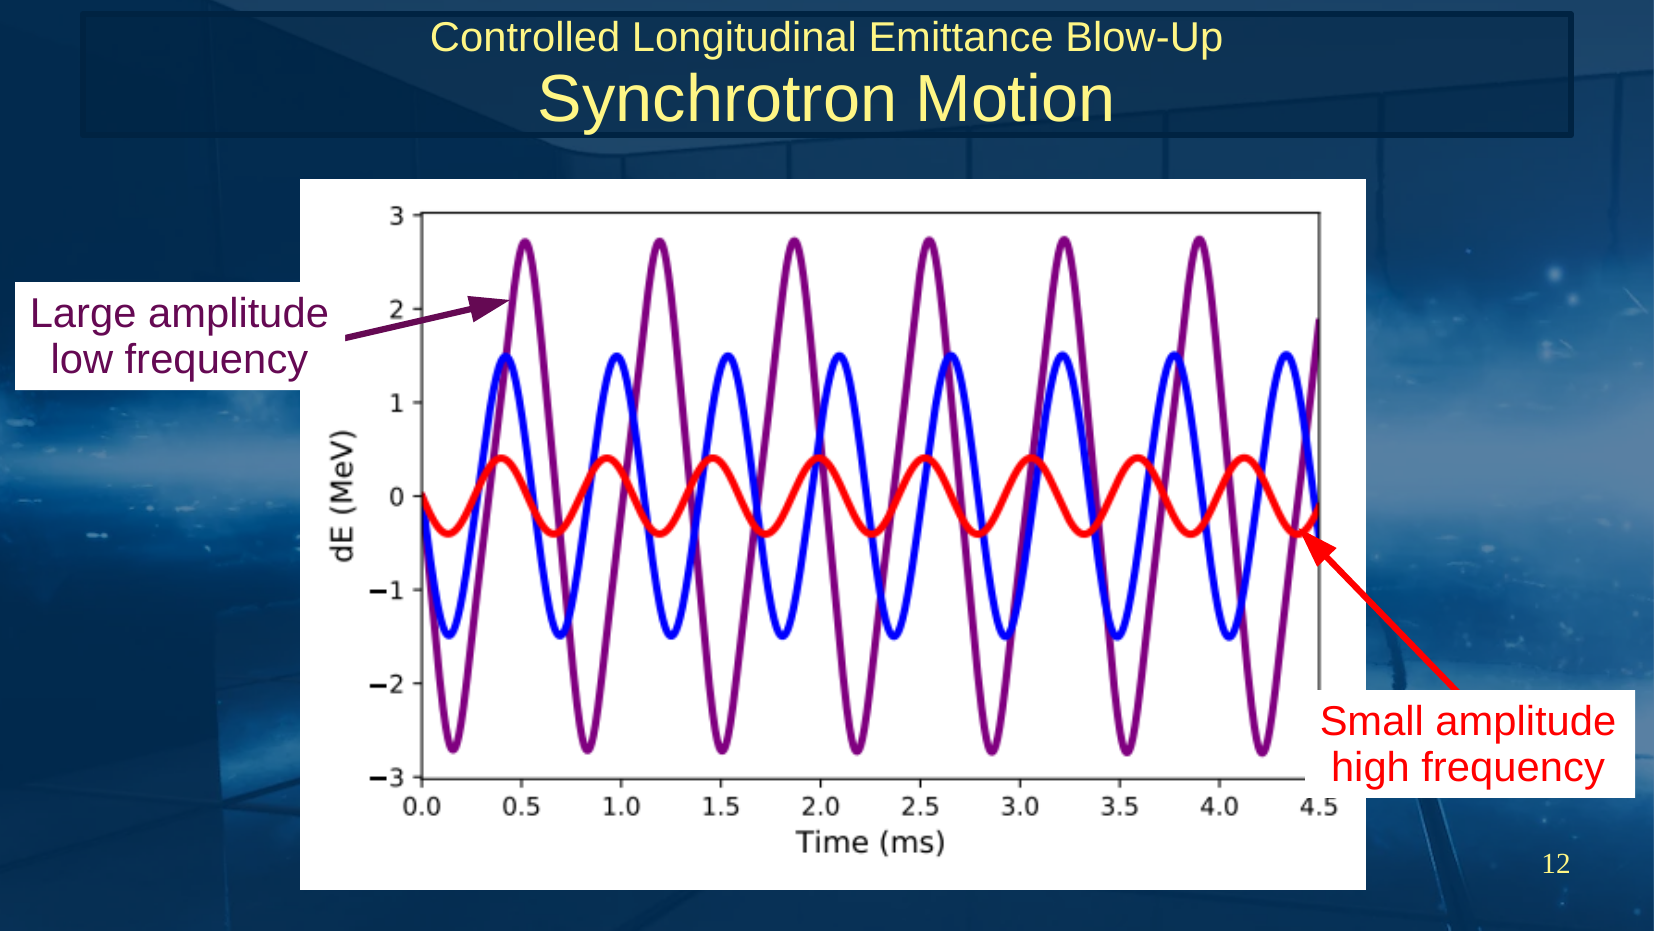

# Controlled Longitudinal Emittance Blow-Up Synchrotron Motion
Large amplitude low frequency
Small amplitude high frequency
12